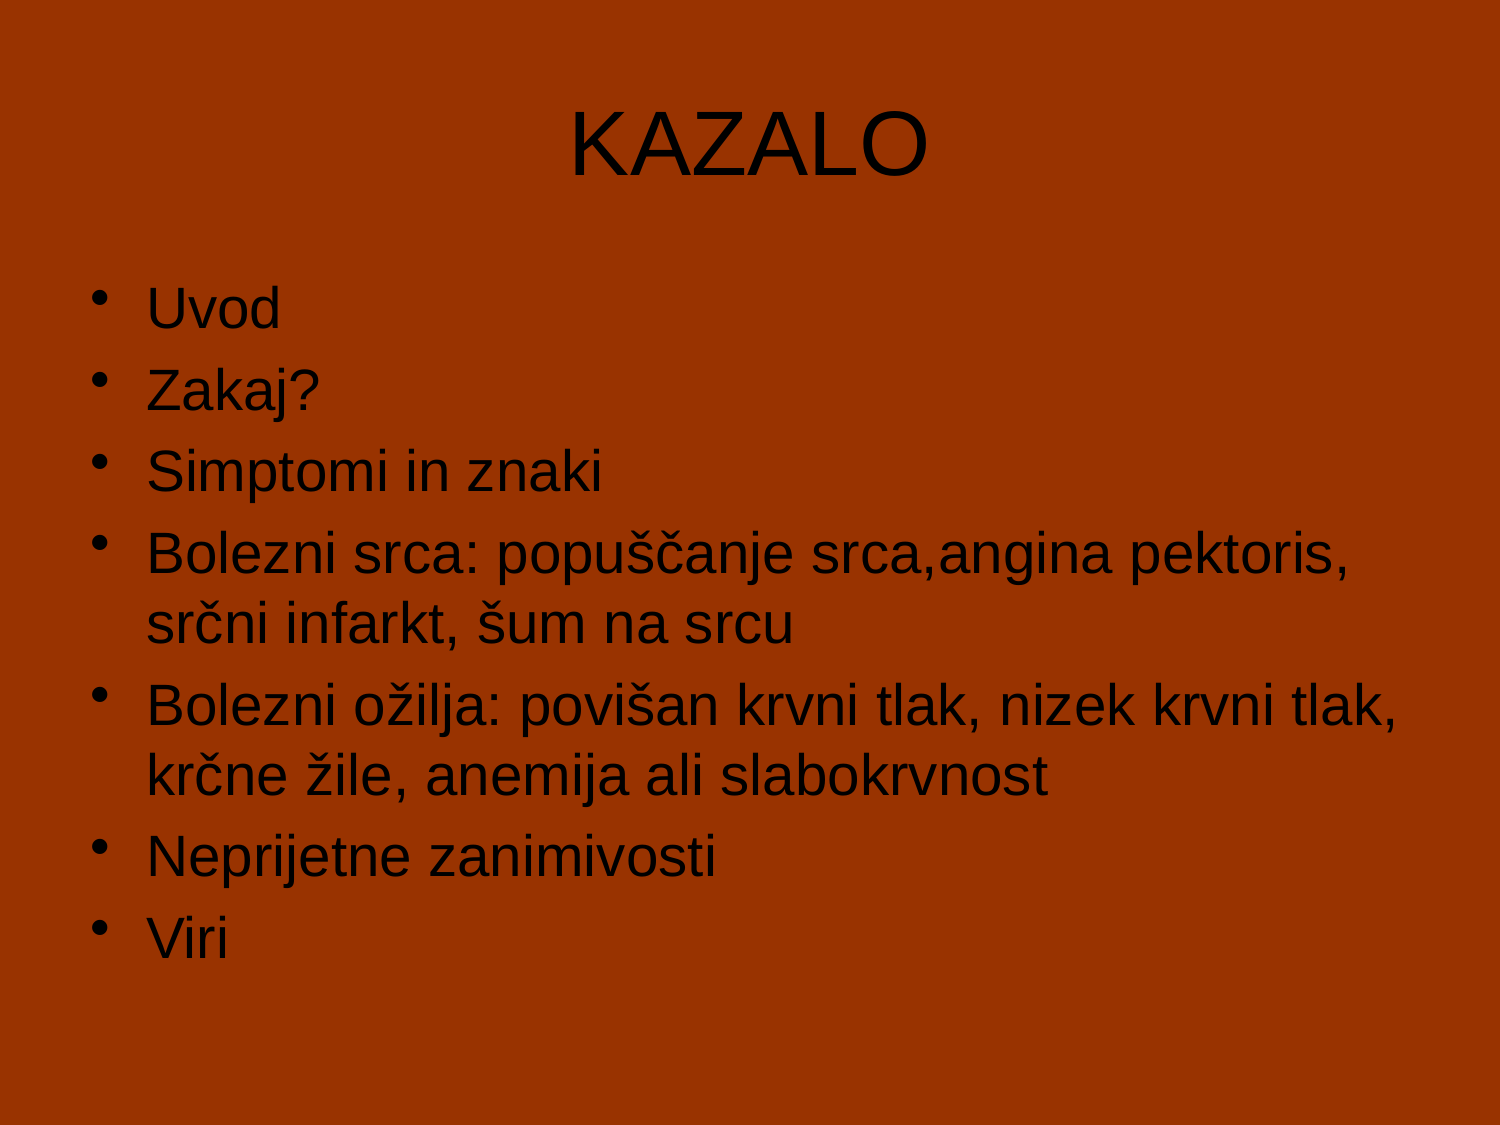

# KAZALO
Uvod
Zakaj?
Simptomi in znaki
Bolezni srca: popuščanje srca,angina pektoris, srčni infarkt, šum na srcu
Bolezni ožilja: povišan krvni tlak, nizek krvni tlak, krčne žile, anemija ali slabokrvnost
Neprijetne zanimivosti
Viri